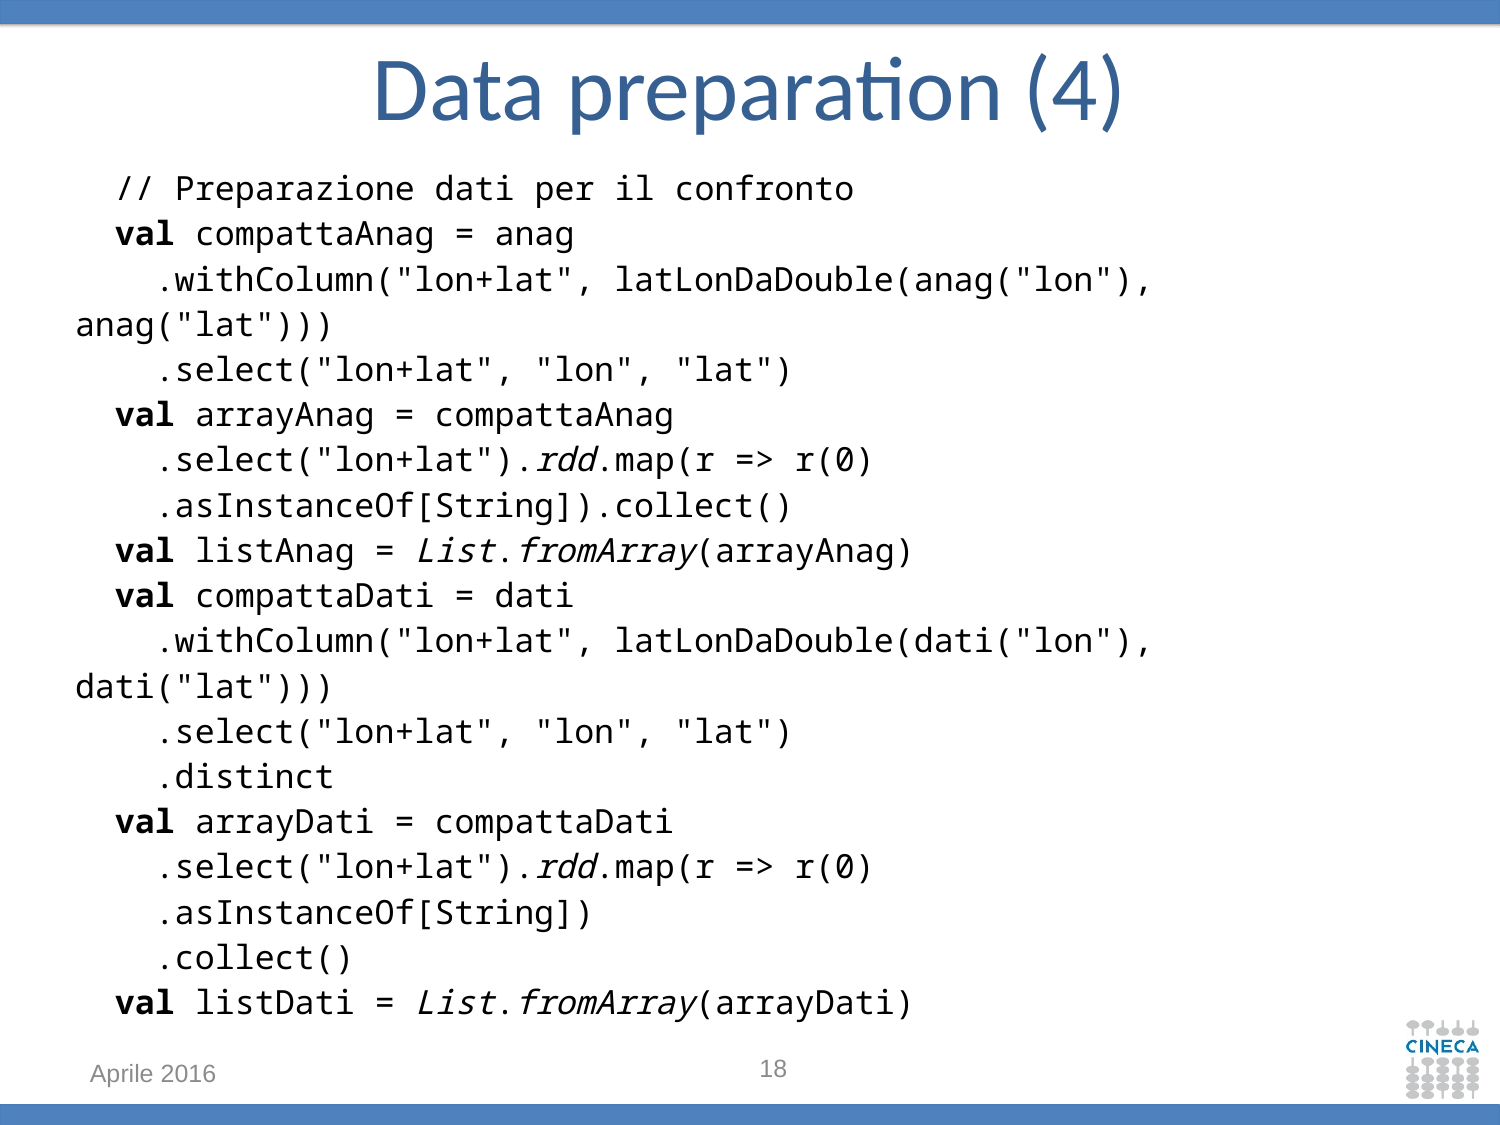

Data preparation (4)
 // Preparazione dati per il confronto
 val compattaAnag = anag
 .withColumn("lon+lat", latLonDaDouble(anag("lon"), anag("lat")))
 .select("lon+lat", "lon", "lat")
 val arrayAnag = compattaAnag
 .select("lon+lat").rdd.map(r => r(0)
 .asInstanceOf[String]).collect()
 val listAnag = List.fromArray(arrayAnag)
 val compattaDati = dati
 .withColumn("lon+lat", latLonDaDouble(dati("lon"), dati("lat")))
 .select("lon+lat", "lon", "lat")
 .distinct
 val arrayDati = compattaDati
 .select("lon+lat").rdd.map(r => r(0)
 .asInstanceOf[String])
 .collect()
 val listDati = List.fromArray(arrayDati)
Aprile 2016